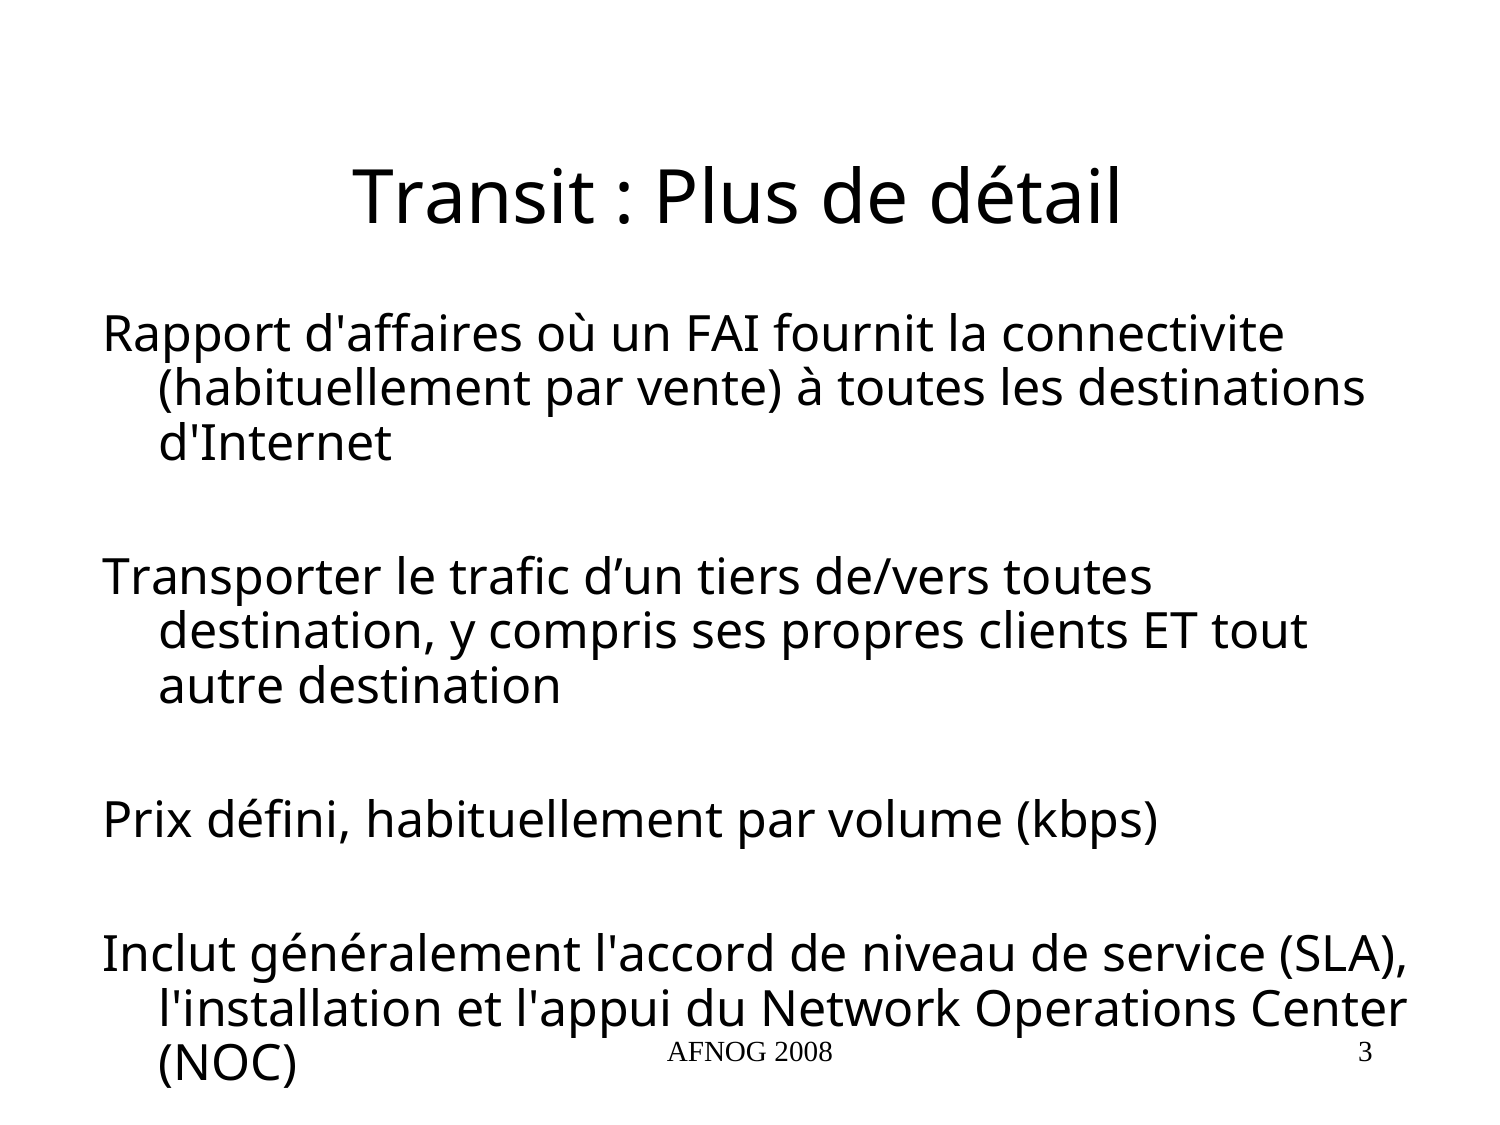

# Transit : Plus de détail
Rapport d'affaires où un FAI fournit la connectivite (habituellement par vente) à toutes les destinations d'Internet
Transporter le trafic d’un tiers de/vers toutes destination, y compris ses propres clients ET tout autre destination
Prix défini, habituellement par volume (kbps)
Inclut généralement l'accord de niveau de service (SLA), l'installation et l'appui du Network Operations Center (NOC)
AFNOG 2008